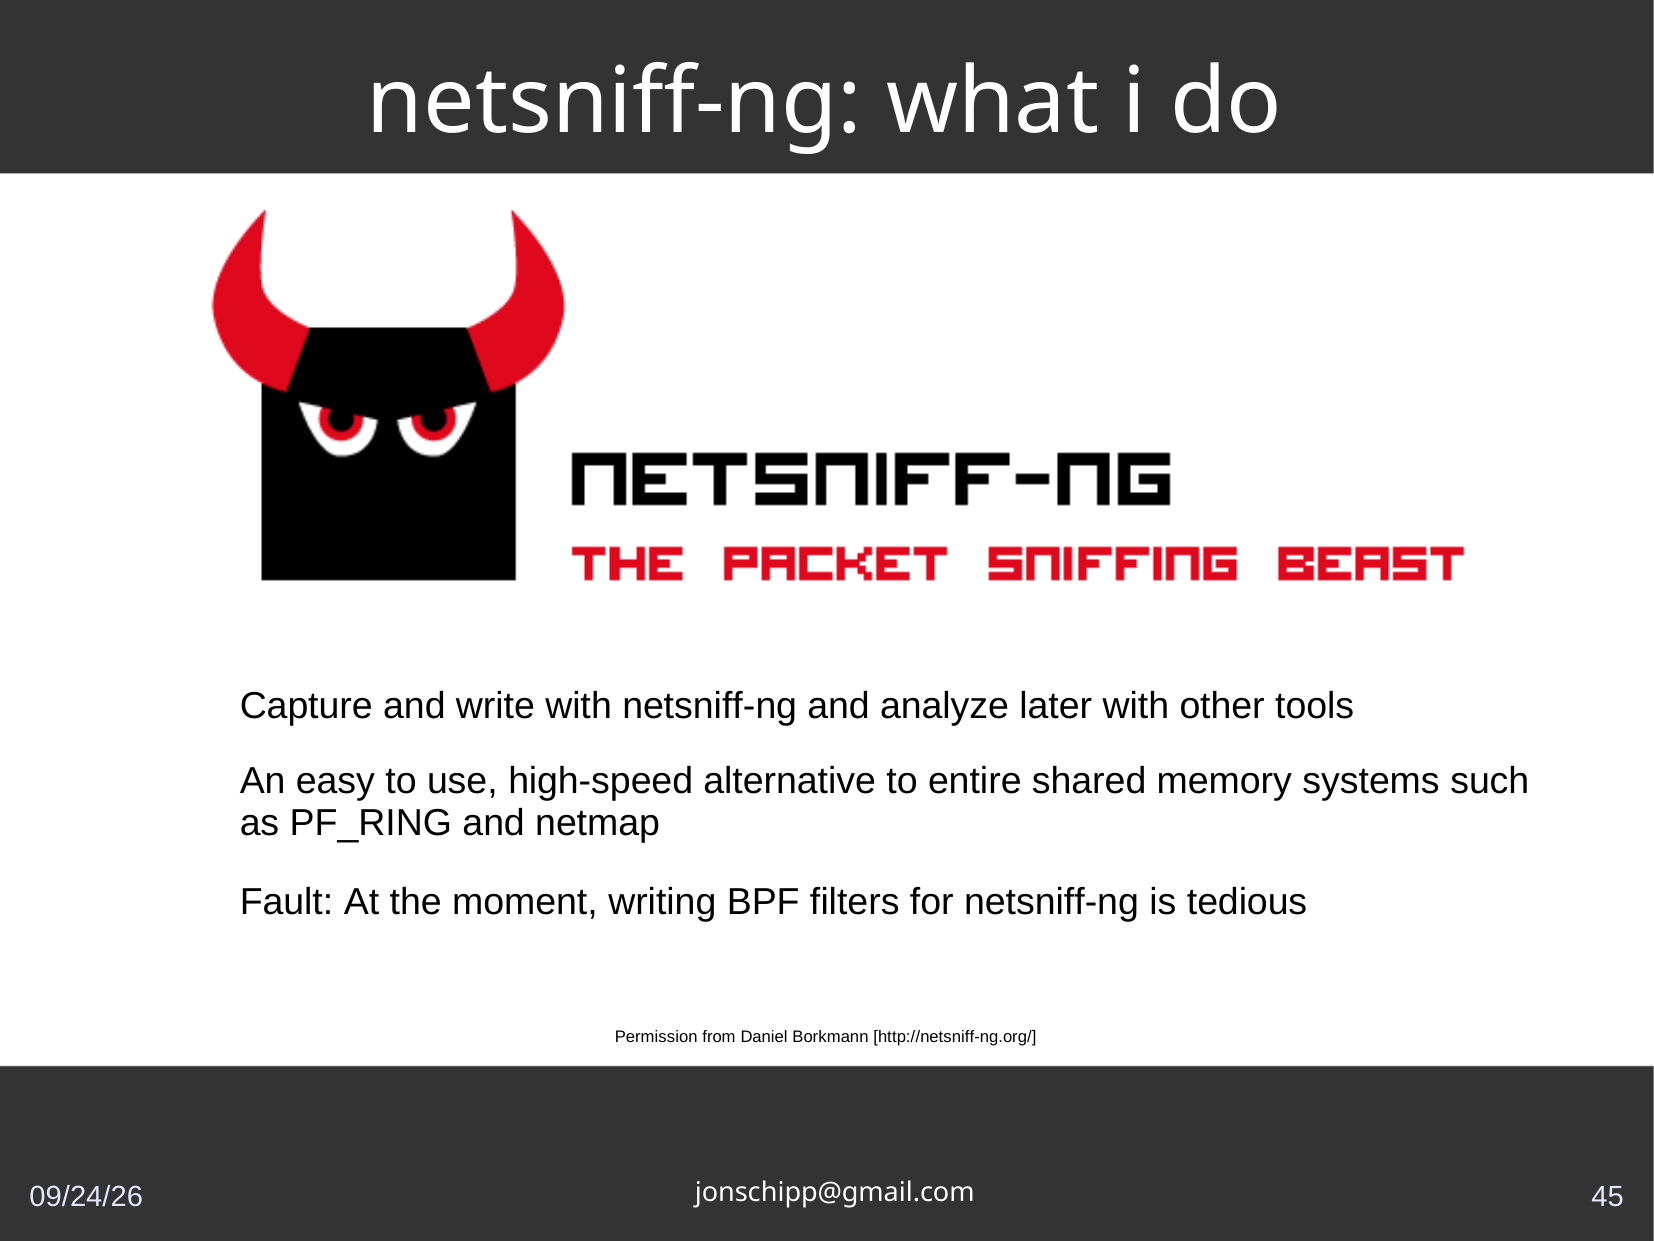

netsniff-ng: what i do
Capture and write with netsniff-ng and analyze later with other tools
An easy to use, high-speed alternative to entire shared memory systems such
as PF_RING and netmap
Fault: At the moment, writing BPF filters for netsniff-ng is tedious
Permission from Daniel Borkmann [http://netsniff-ng.org/]
jonschipp@gmail.com